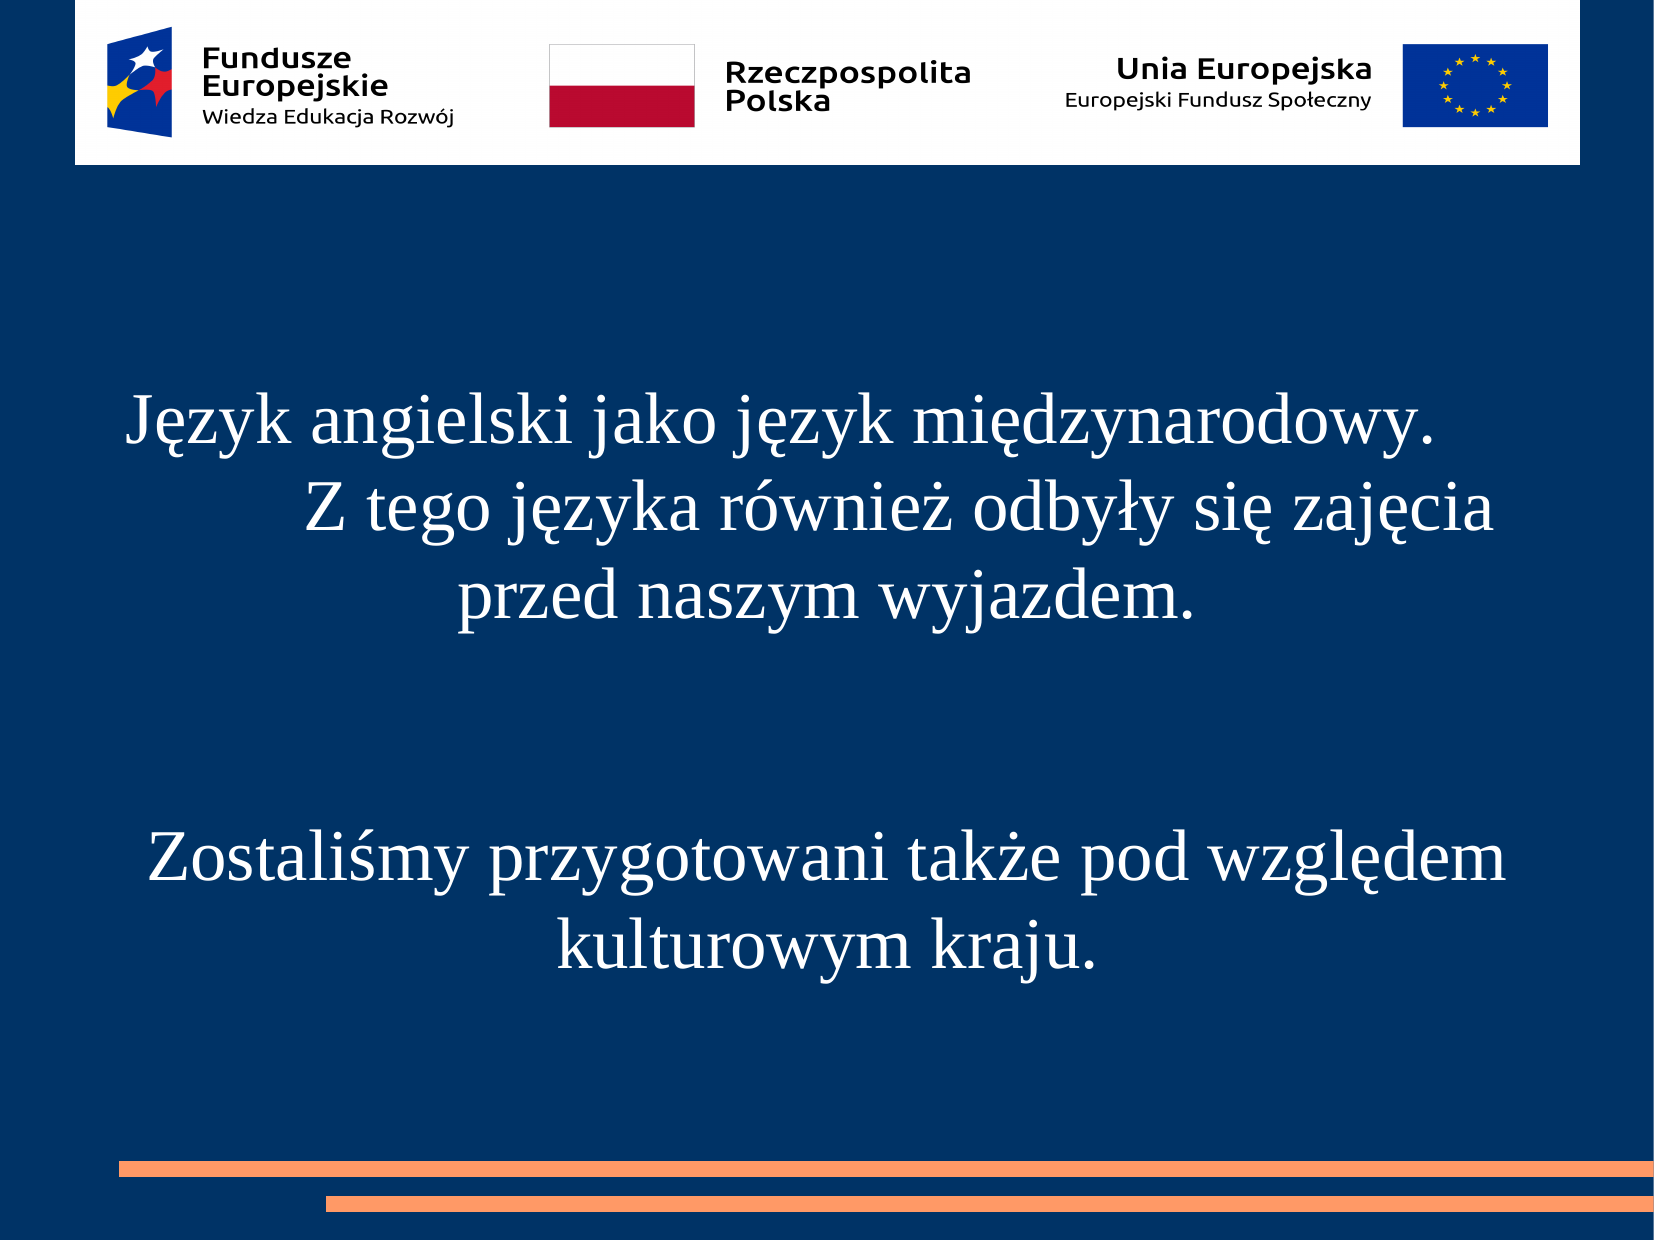

# Język angielski jako język międzynarodowy. Z tego języka również odbyły się zajęcia przed naszym wyjazdem.
Zostaliśmy przygotowani także pod względem kulturowym kraju.